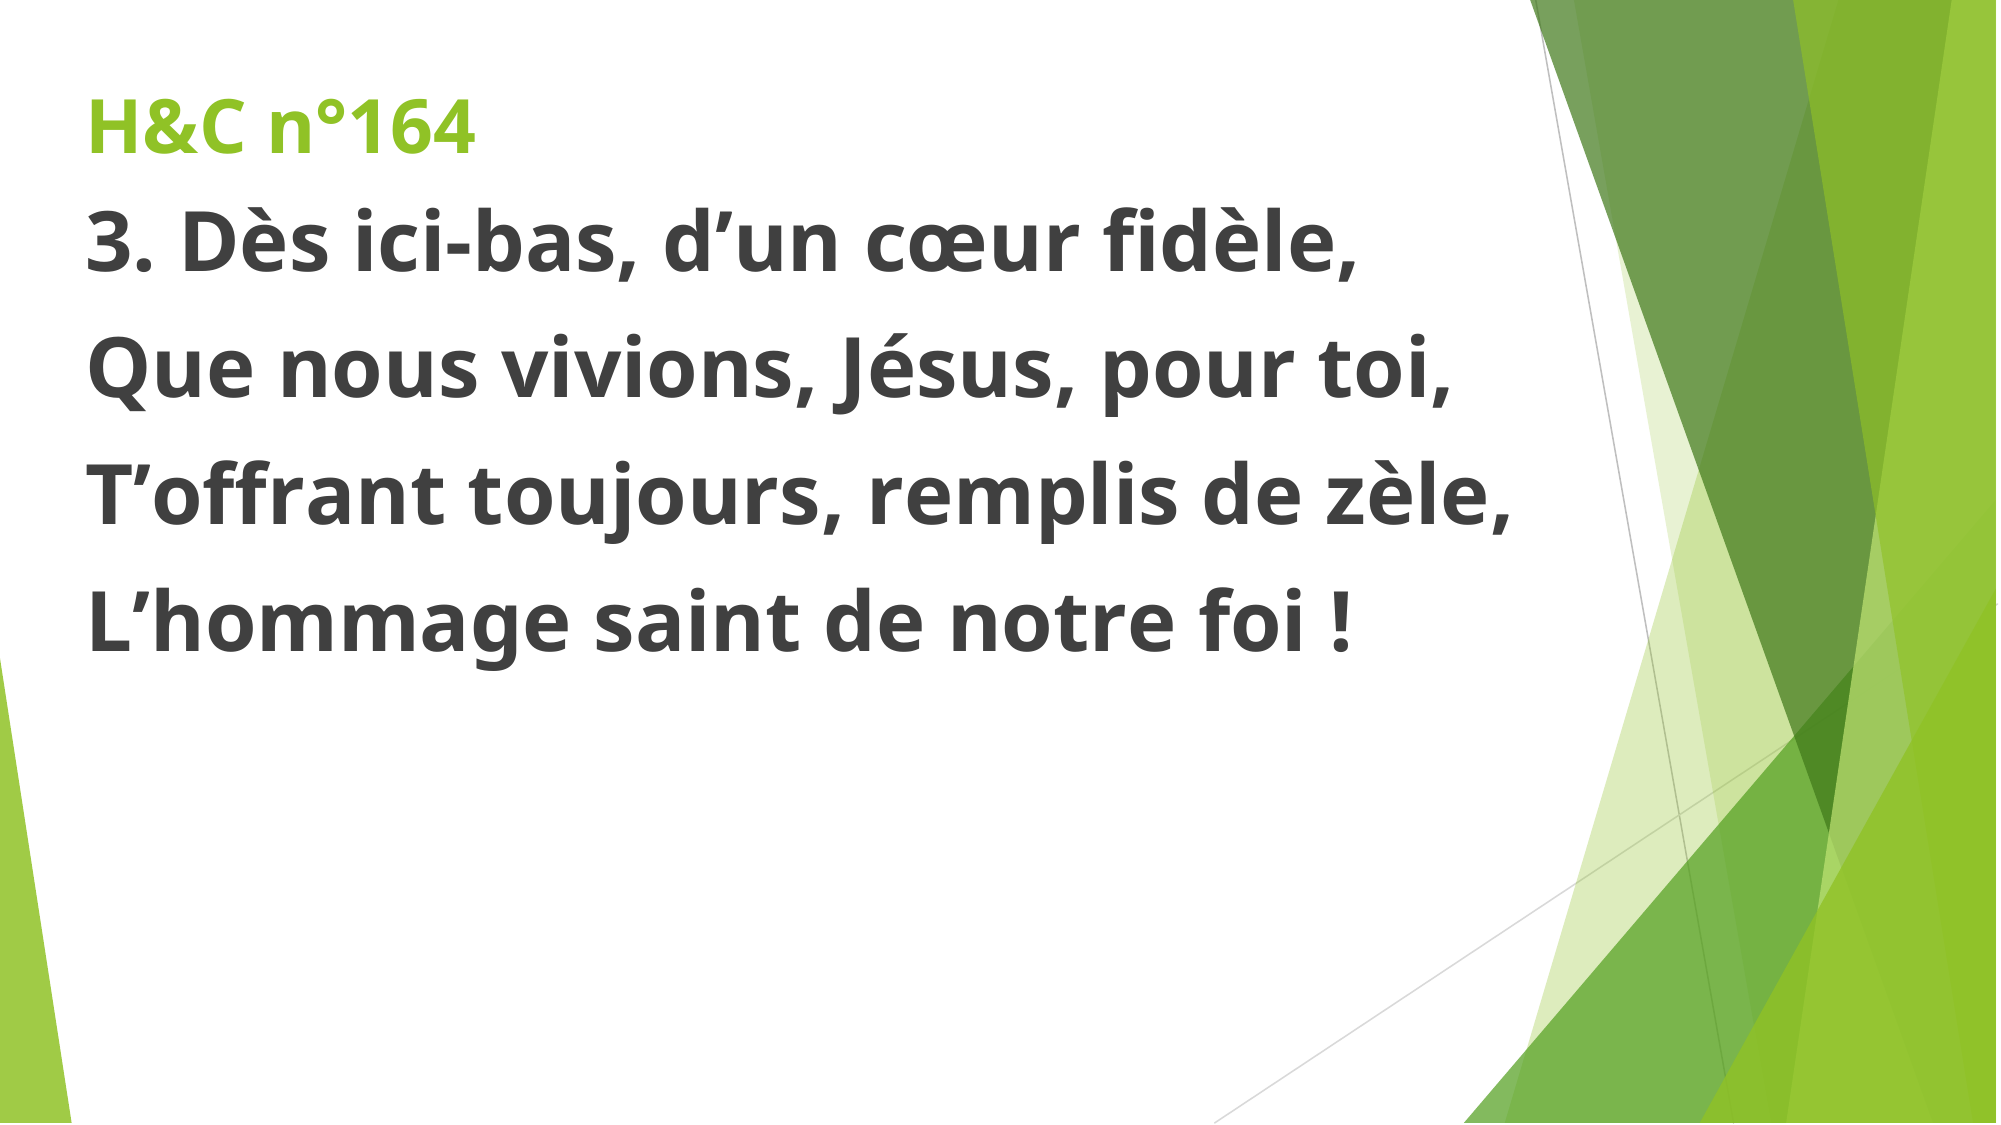

H&C n°164
3. Dès ici-bas, d’un cœur fidèle,
Que nous vivions, Jésus, pour toi,
T’offrant toujours, remplis de zèle,
L’hommage saint de notre foi !